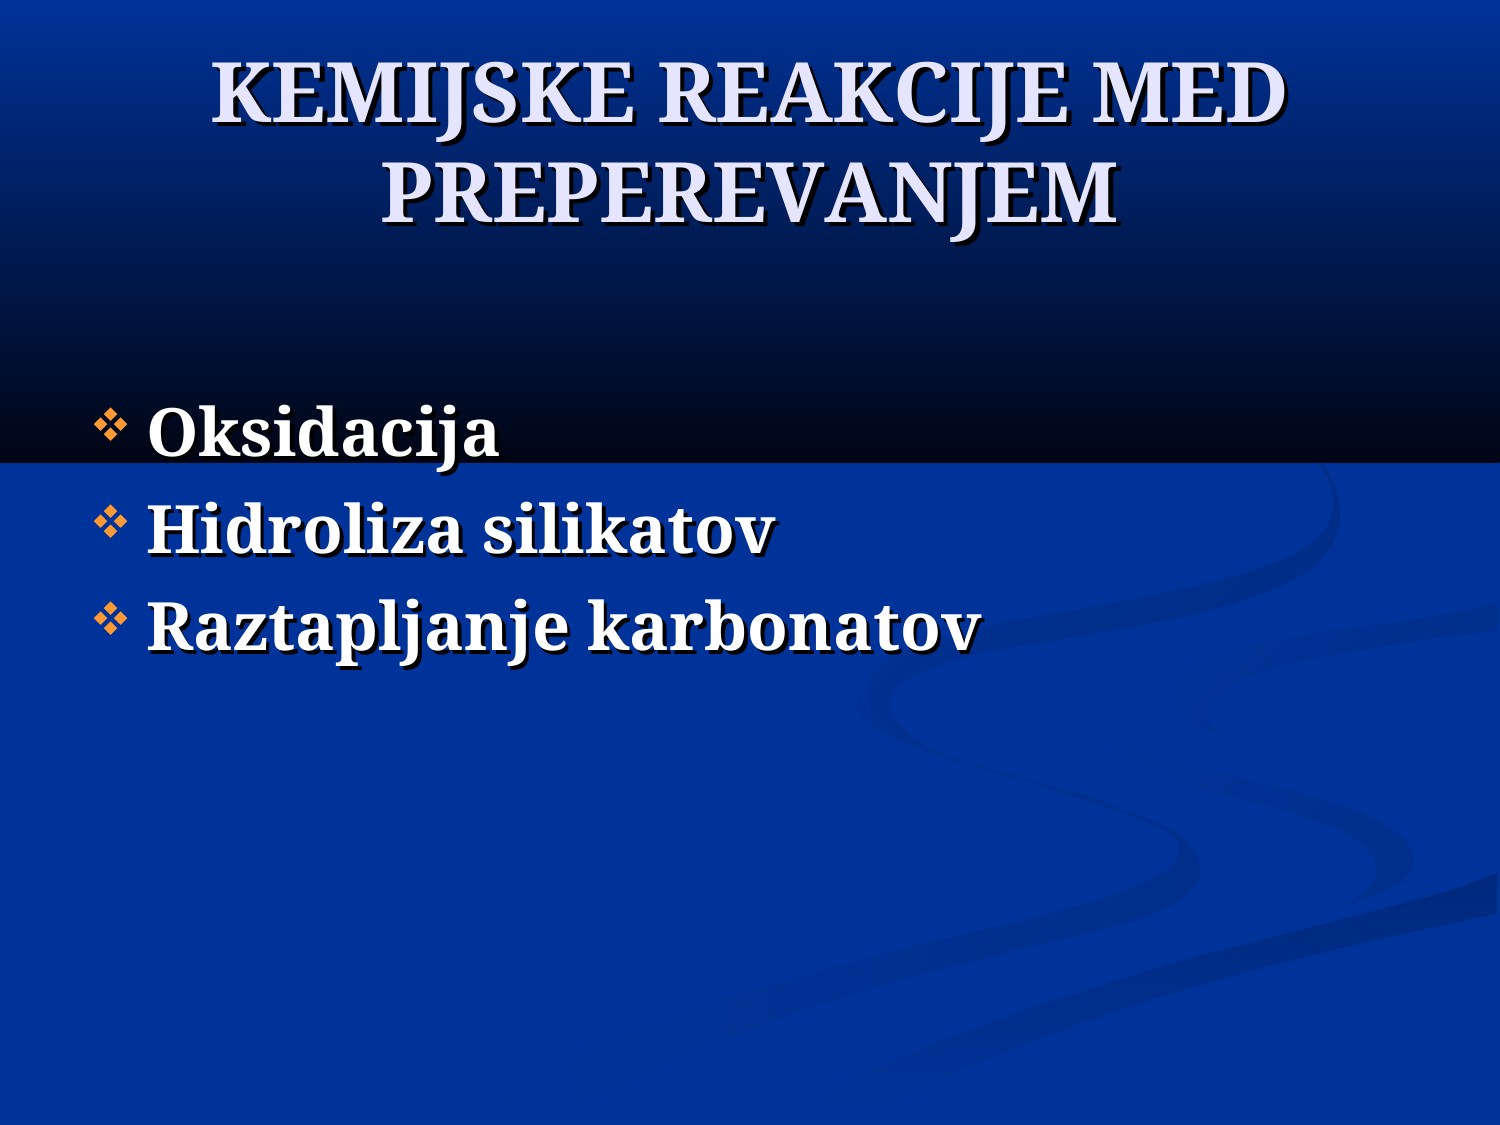

# KEMIJSKE REAKCIJE MED PREPEREVANJEM
Oksidacija
Hidroliza silikatov
Raztapljanje karbonatov